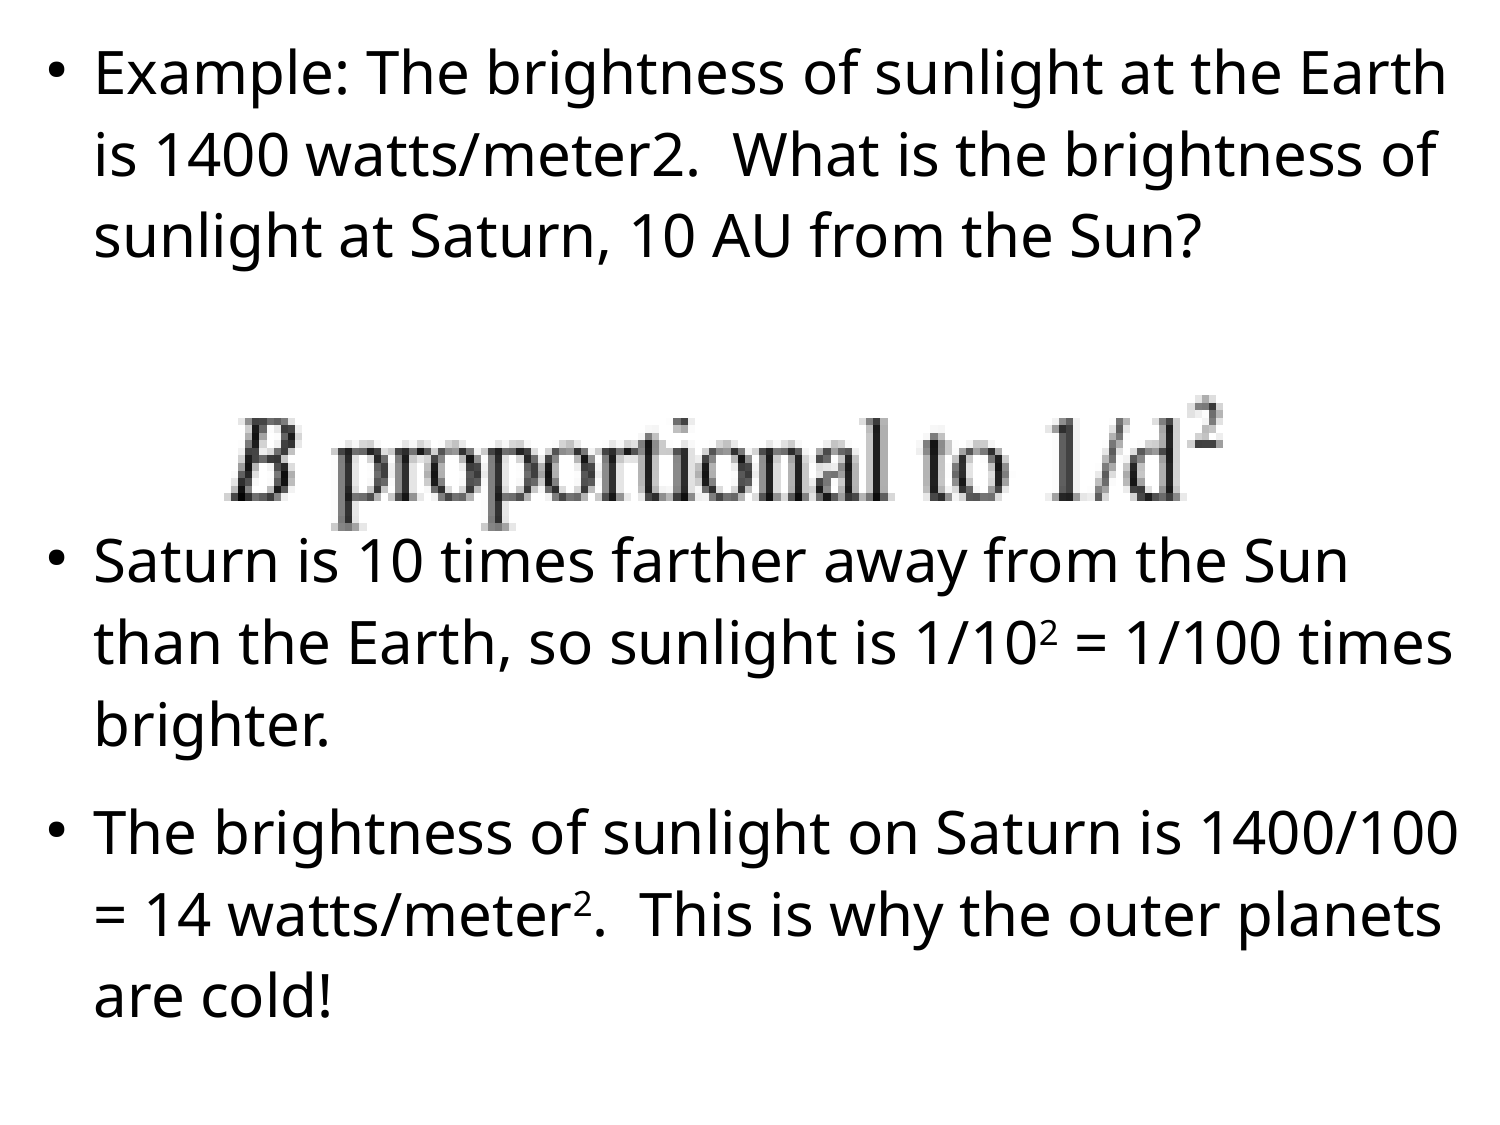

# Example: The brightness of sunlight at the Earth is 1400 watts/meter2. What is the brightness of sunlight at Saturn, 10 AU from the Sun?
Saturn is 10 times farther away from the Sun than the Earth, so sunlight is 1/102 = 1/100 times brighter.
The brightness of sunlight on Saturn is 1400/100 = 14 watts/meter2. This is why the outer planets are cold!